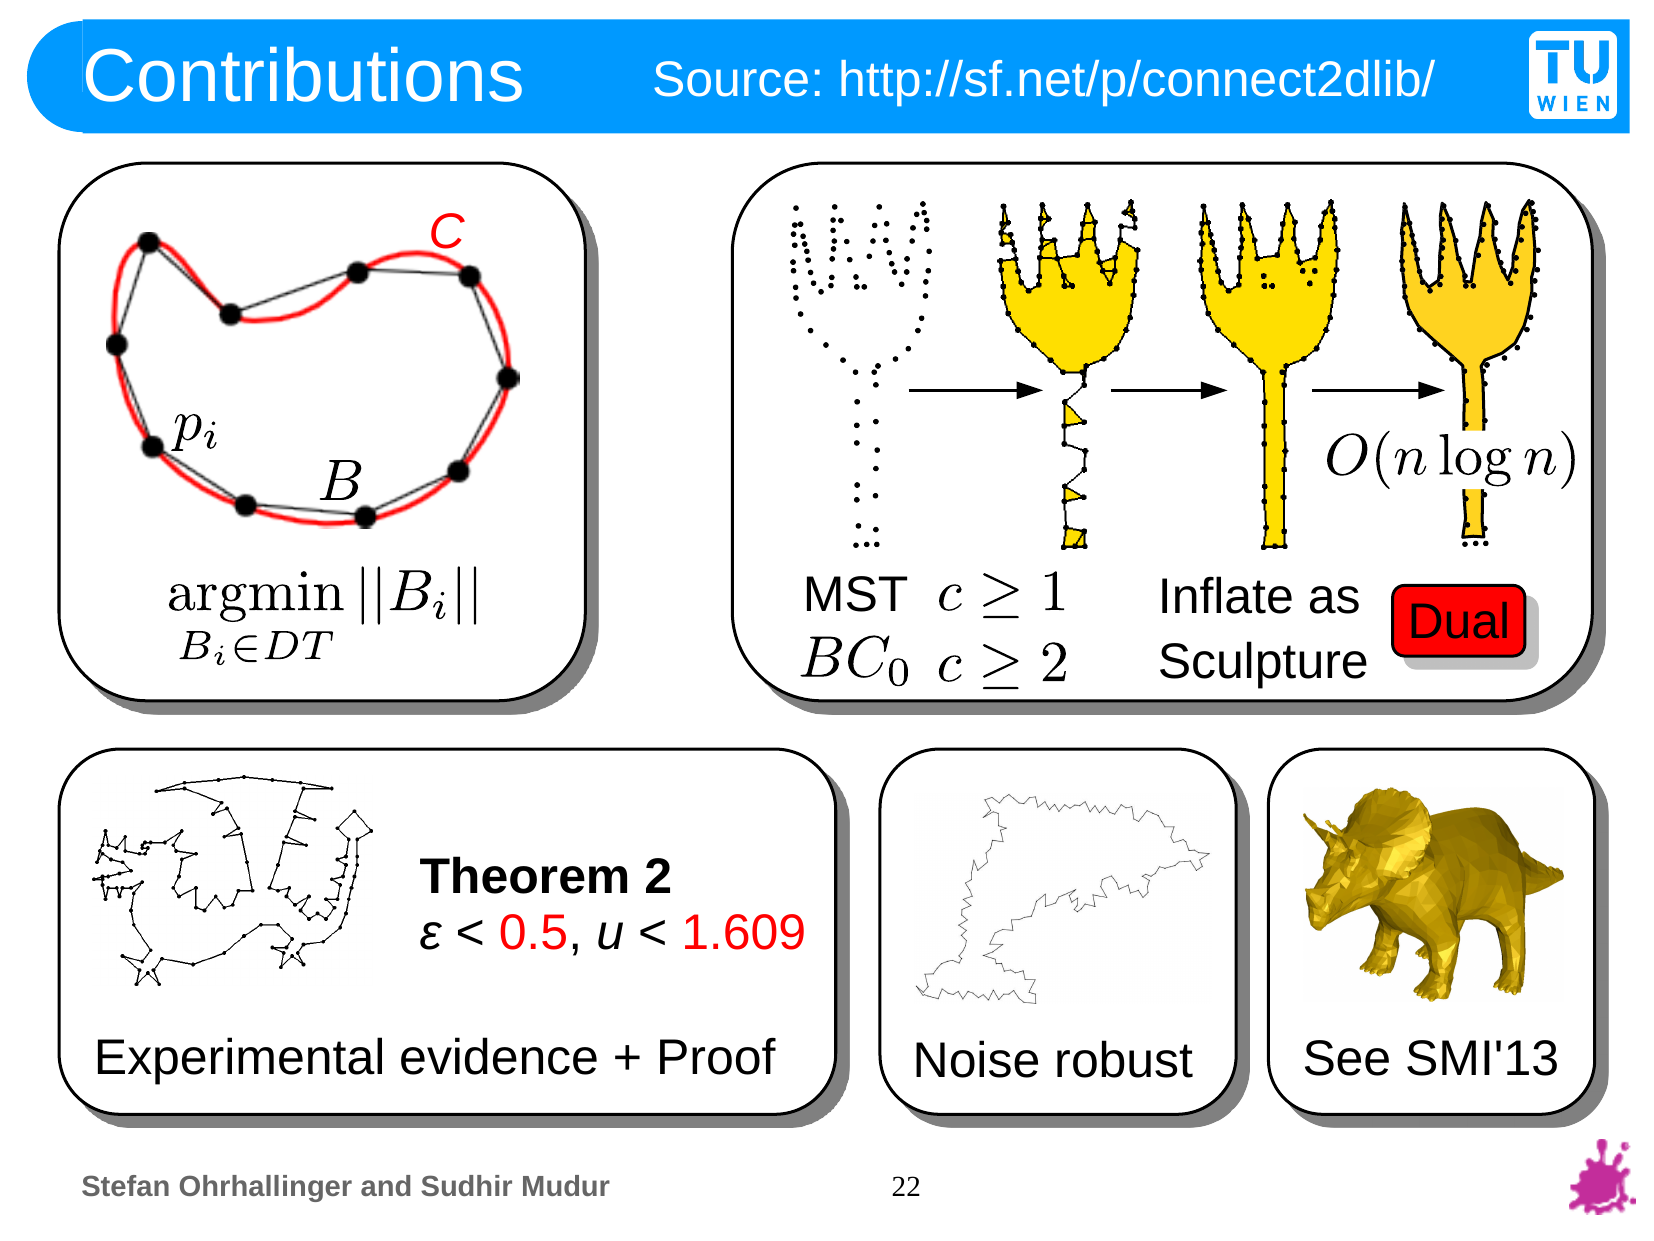

# Contributions
Source: http://sf.net/p/connect2dlib/
C
MST
Inflate as
Dual
Sculpture
Theorem 2
ε < 0.5, u < 1.609
Experimental evidence + Proof
See SMI'13
Noise robust
22